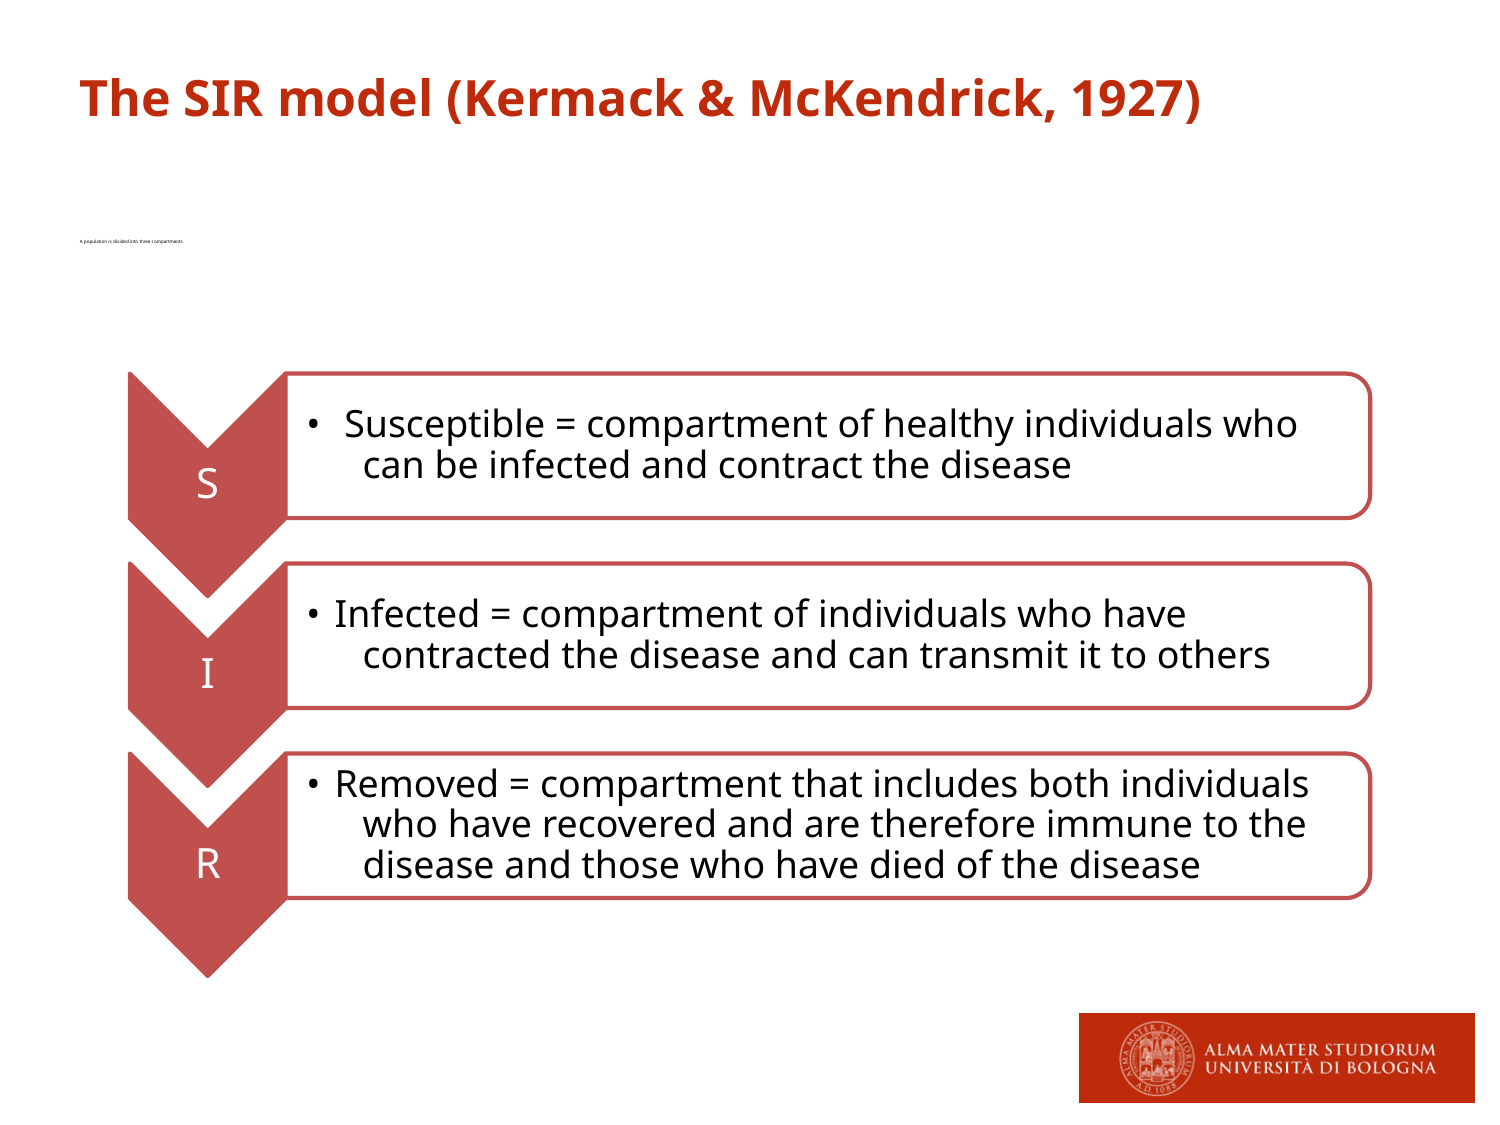

# The SIR model (Kermack & McKendrick, 1927)
A population is divided into three compartments
S
 Susceptible = compartment of healthy individuals who can be infected and contract the disease
I
Infected = compartment of individuals who have contracted the disease and can transmit it to others
R
Removed = compartment that includes both individuals who have recovered and are therefore immune to the disease and those who have died of the disease